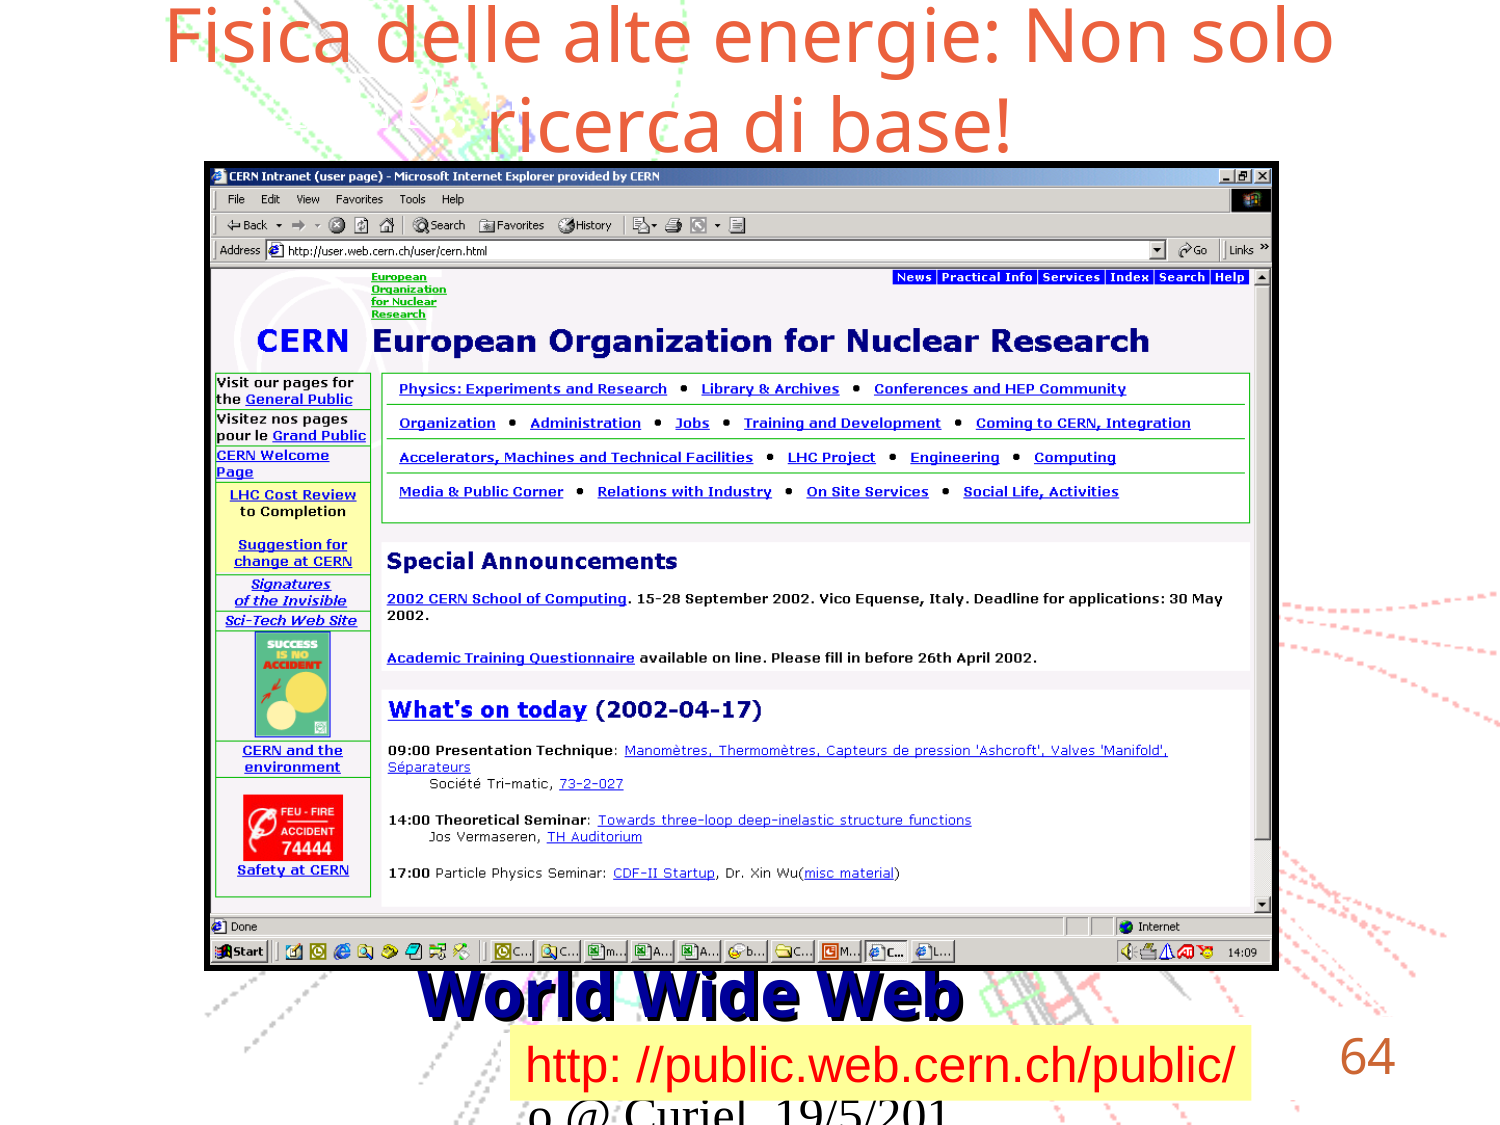

Fisica delle alte energie: Non solo ricerca di base!
# HEP: non solo ricerca di base…
World Wide Web
U.Gasparini Incontro @ Curiel 19/5/2010
64
http: //public.web.cern.ch/public/